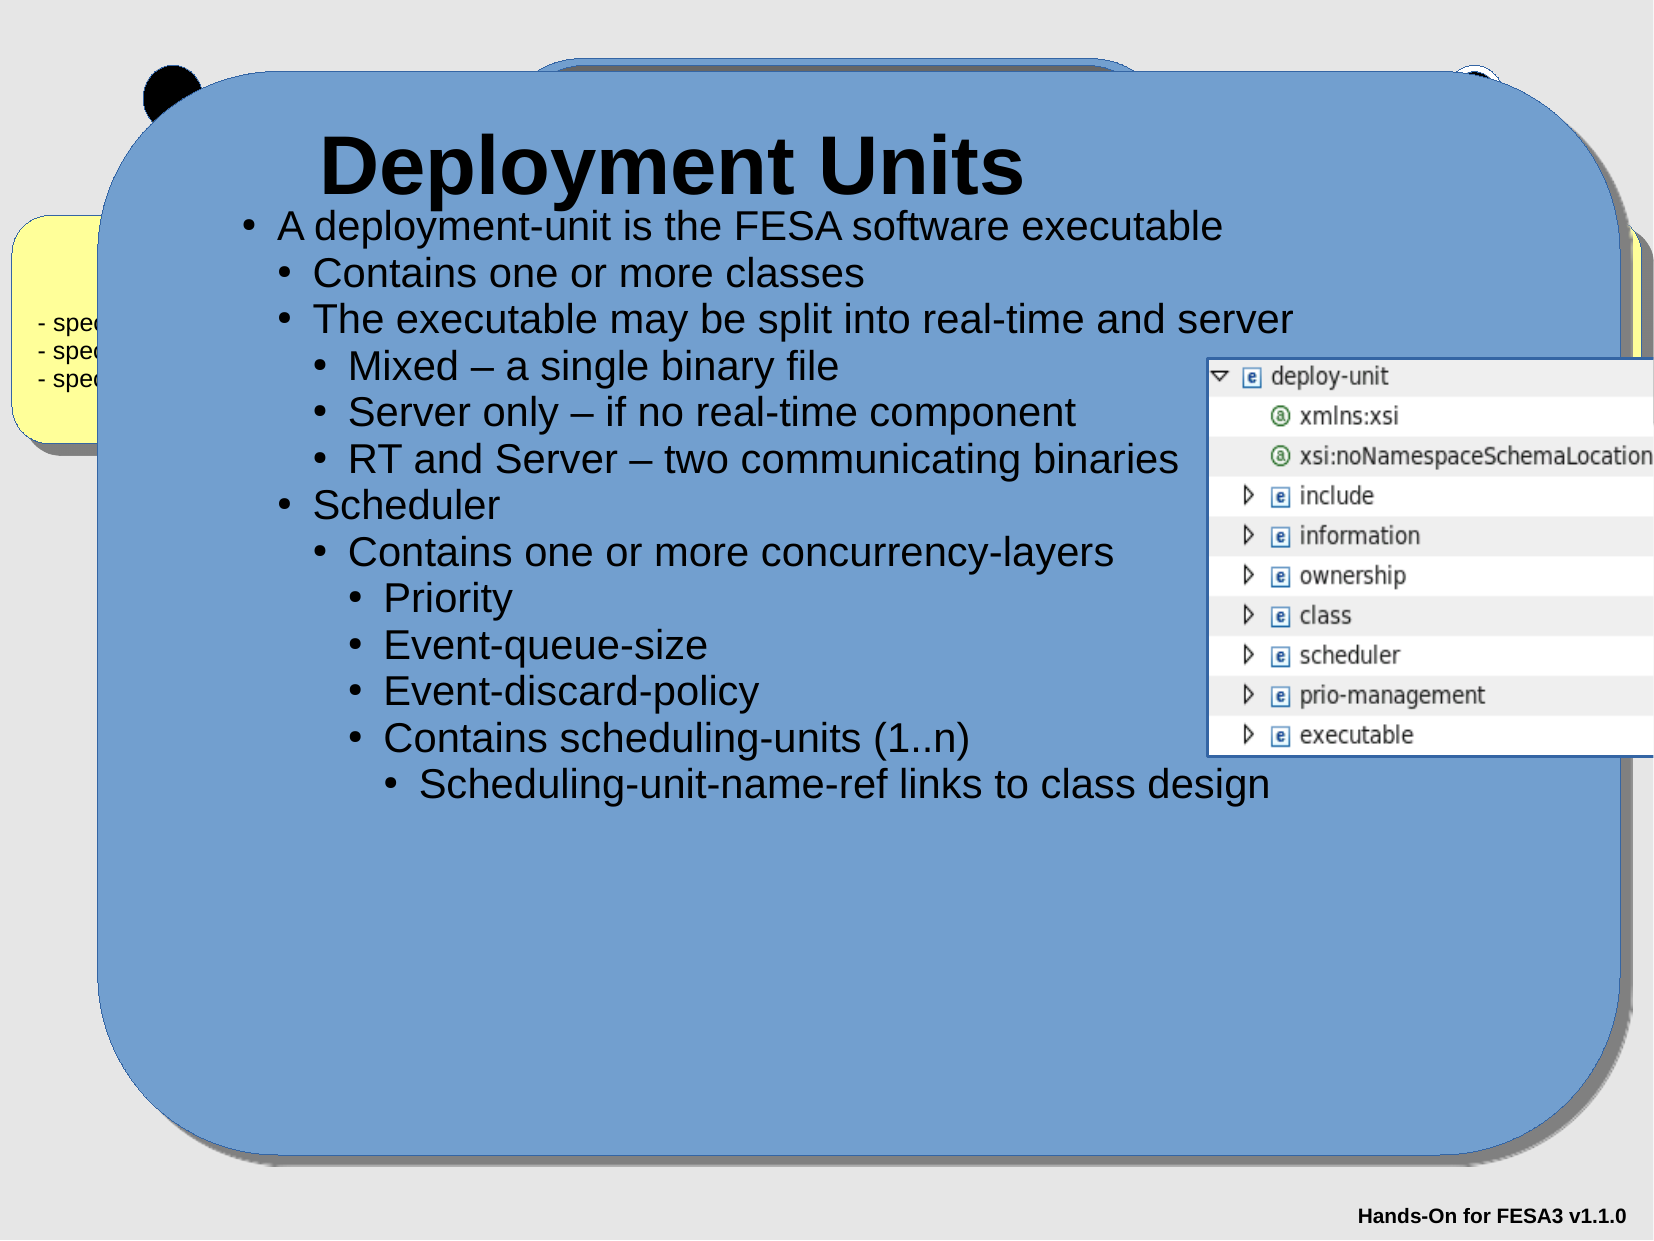

Deployment Units
A deployment-unit is the FESA software executable
Contains one or more classes
The executable may be split into real-time and server
Mixed – a single binary file
Server only – if no real-time component
RT and Server – two communicating binaries
Scheduler
Contains one or more concurrency-layers
Priority
Event-queue-size
Event-discard-policy
Contains scheduling-units (1..n)
Scheduling-unit-name-ref links to class design